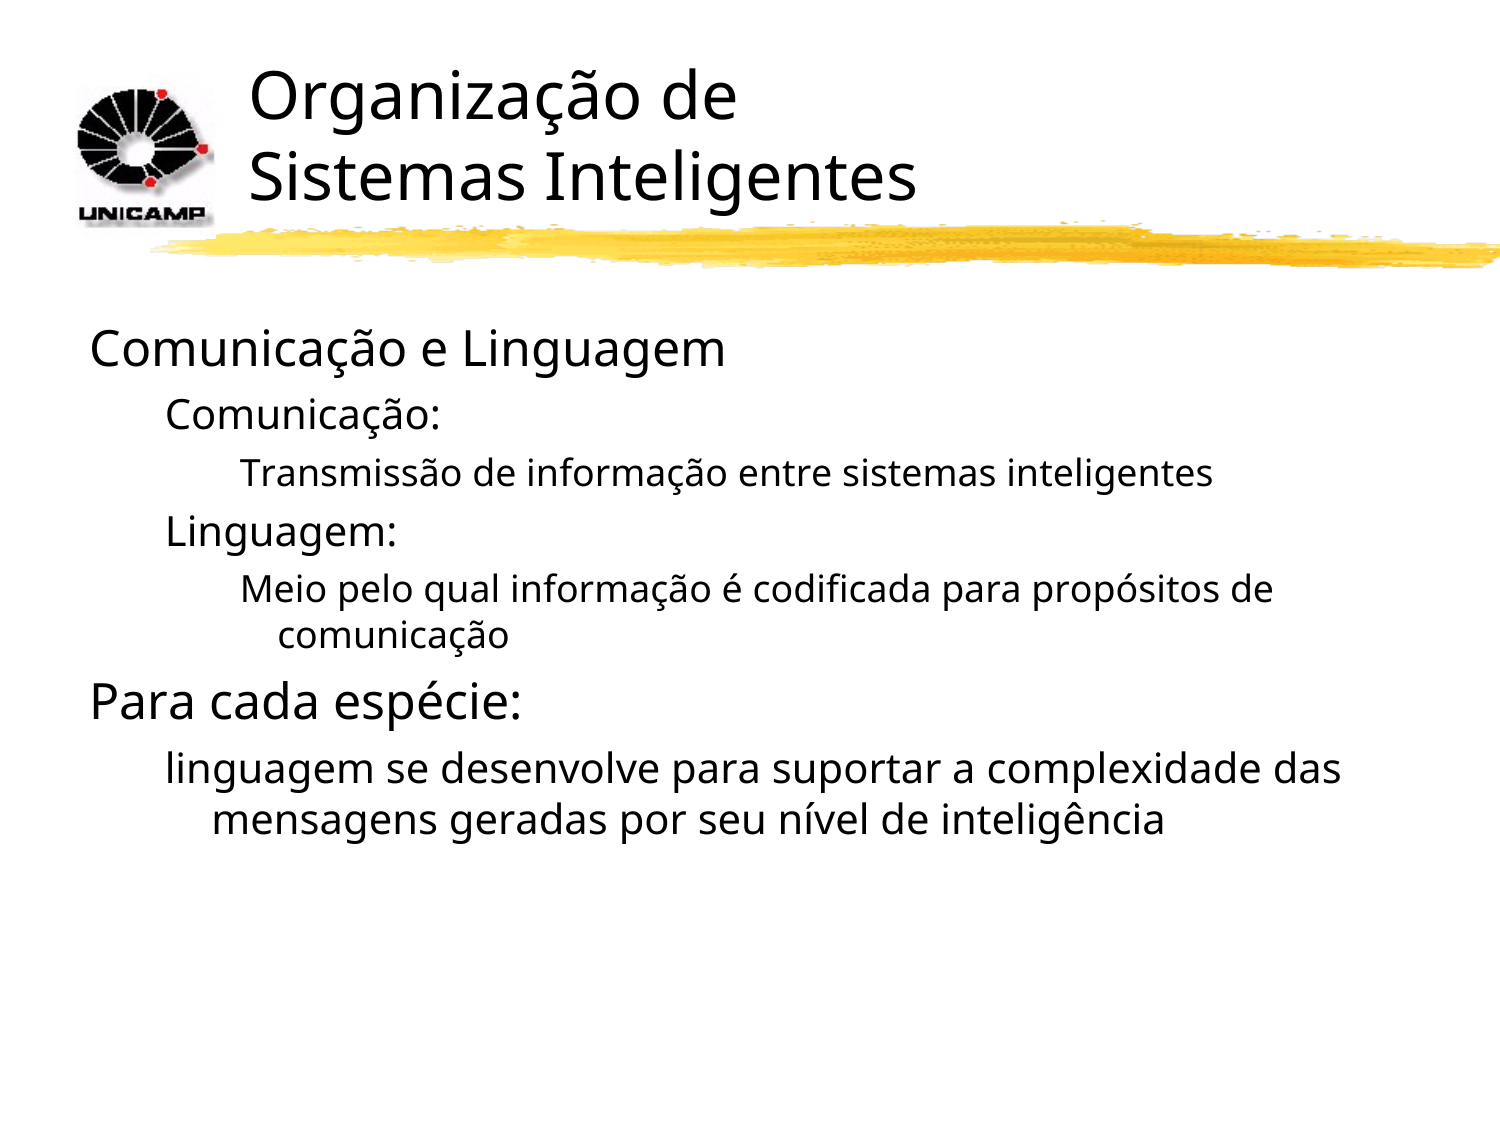

# Organização de Sistemas Inteligentes
Comunicação e Linguagem
Comunicação:
Transmissão de informação entre sistemas inteligentes
Linguagem:
Meio pelo qual informação é codificada para propósitos de comunicação
Para cada espécie:
linguagem se desenvolve para suportar a complexidade das mensagens geradas por seu nível de inteligência